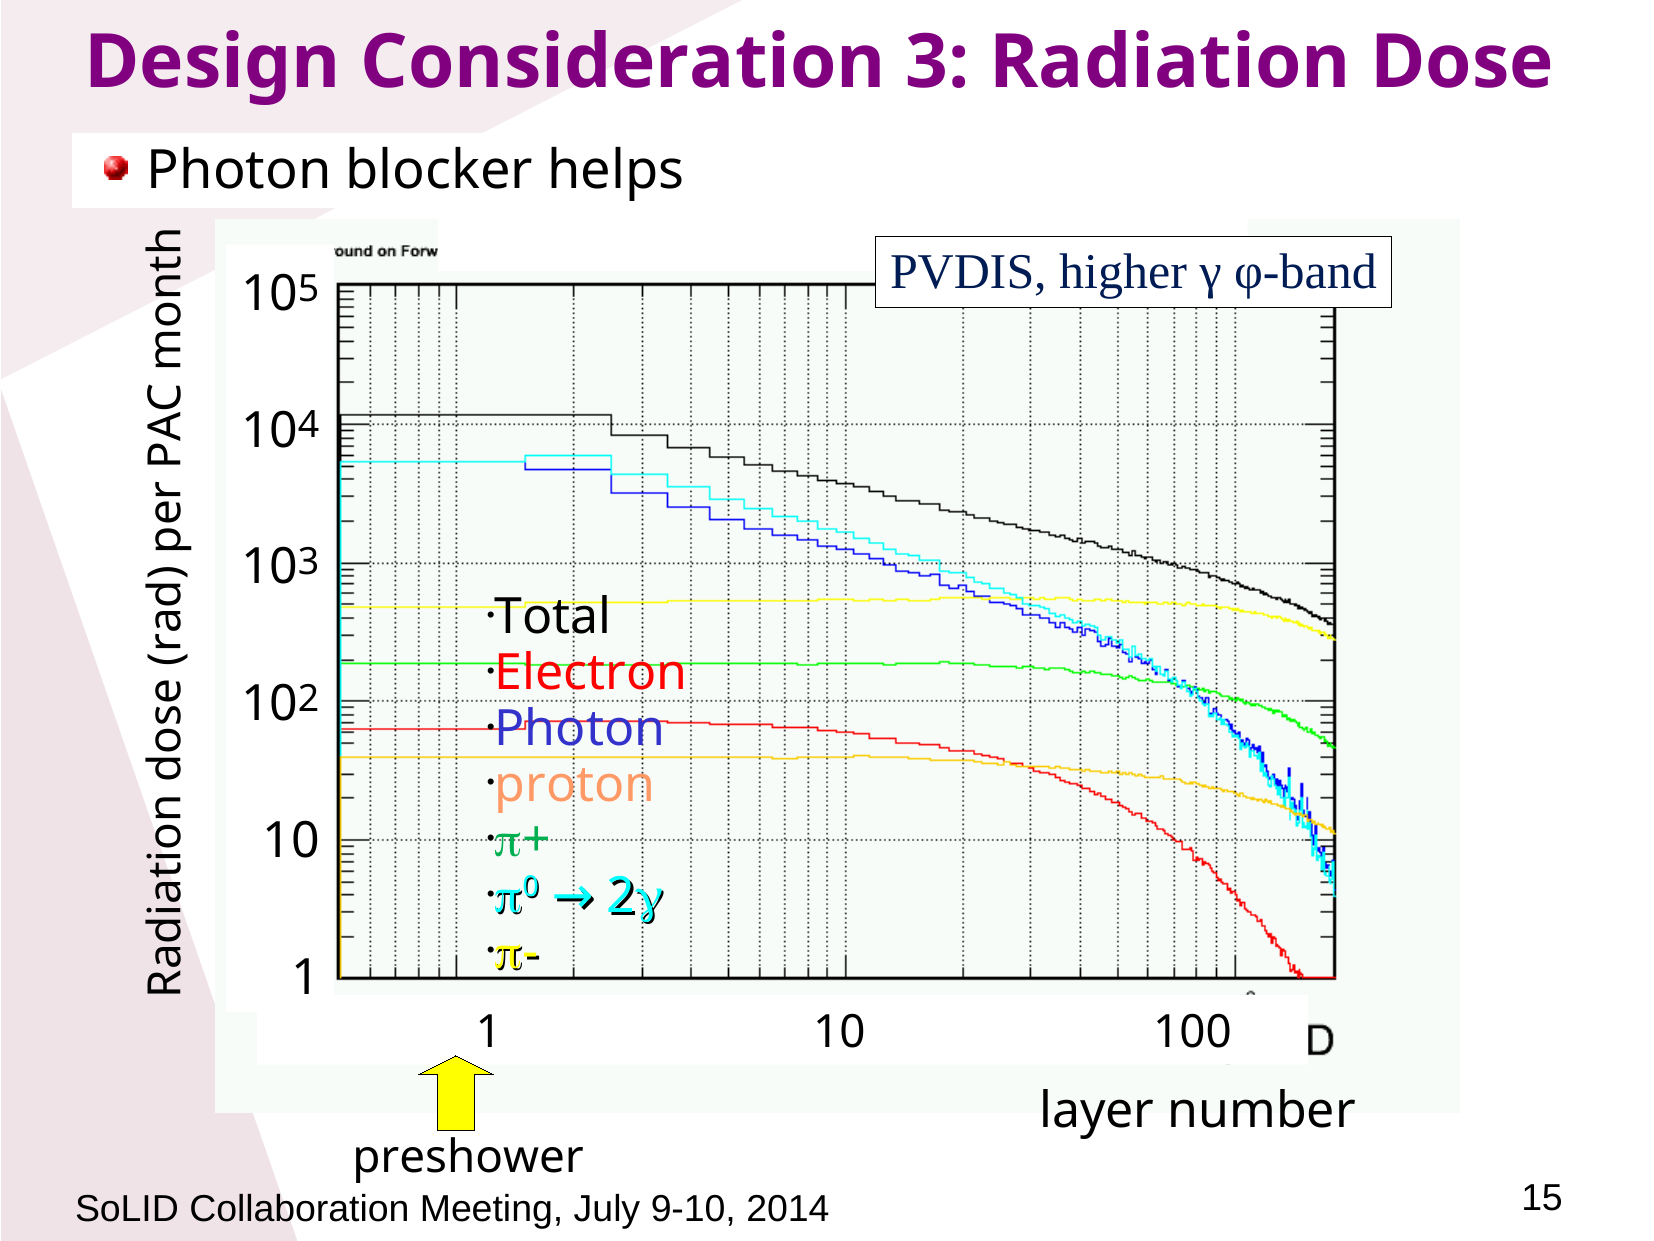

# Design Consideration 3: Radiation Dose
Photon blocker helps
PVDIS, higher γ φ-band
105
104
103
102
10
1
Radiation dose (rad) per PAC month
Total
Electron
Photon
proton
p+
p0 → 2g
p-
 1 10 100
layer number
preshower
15